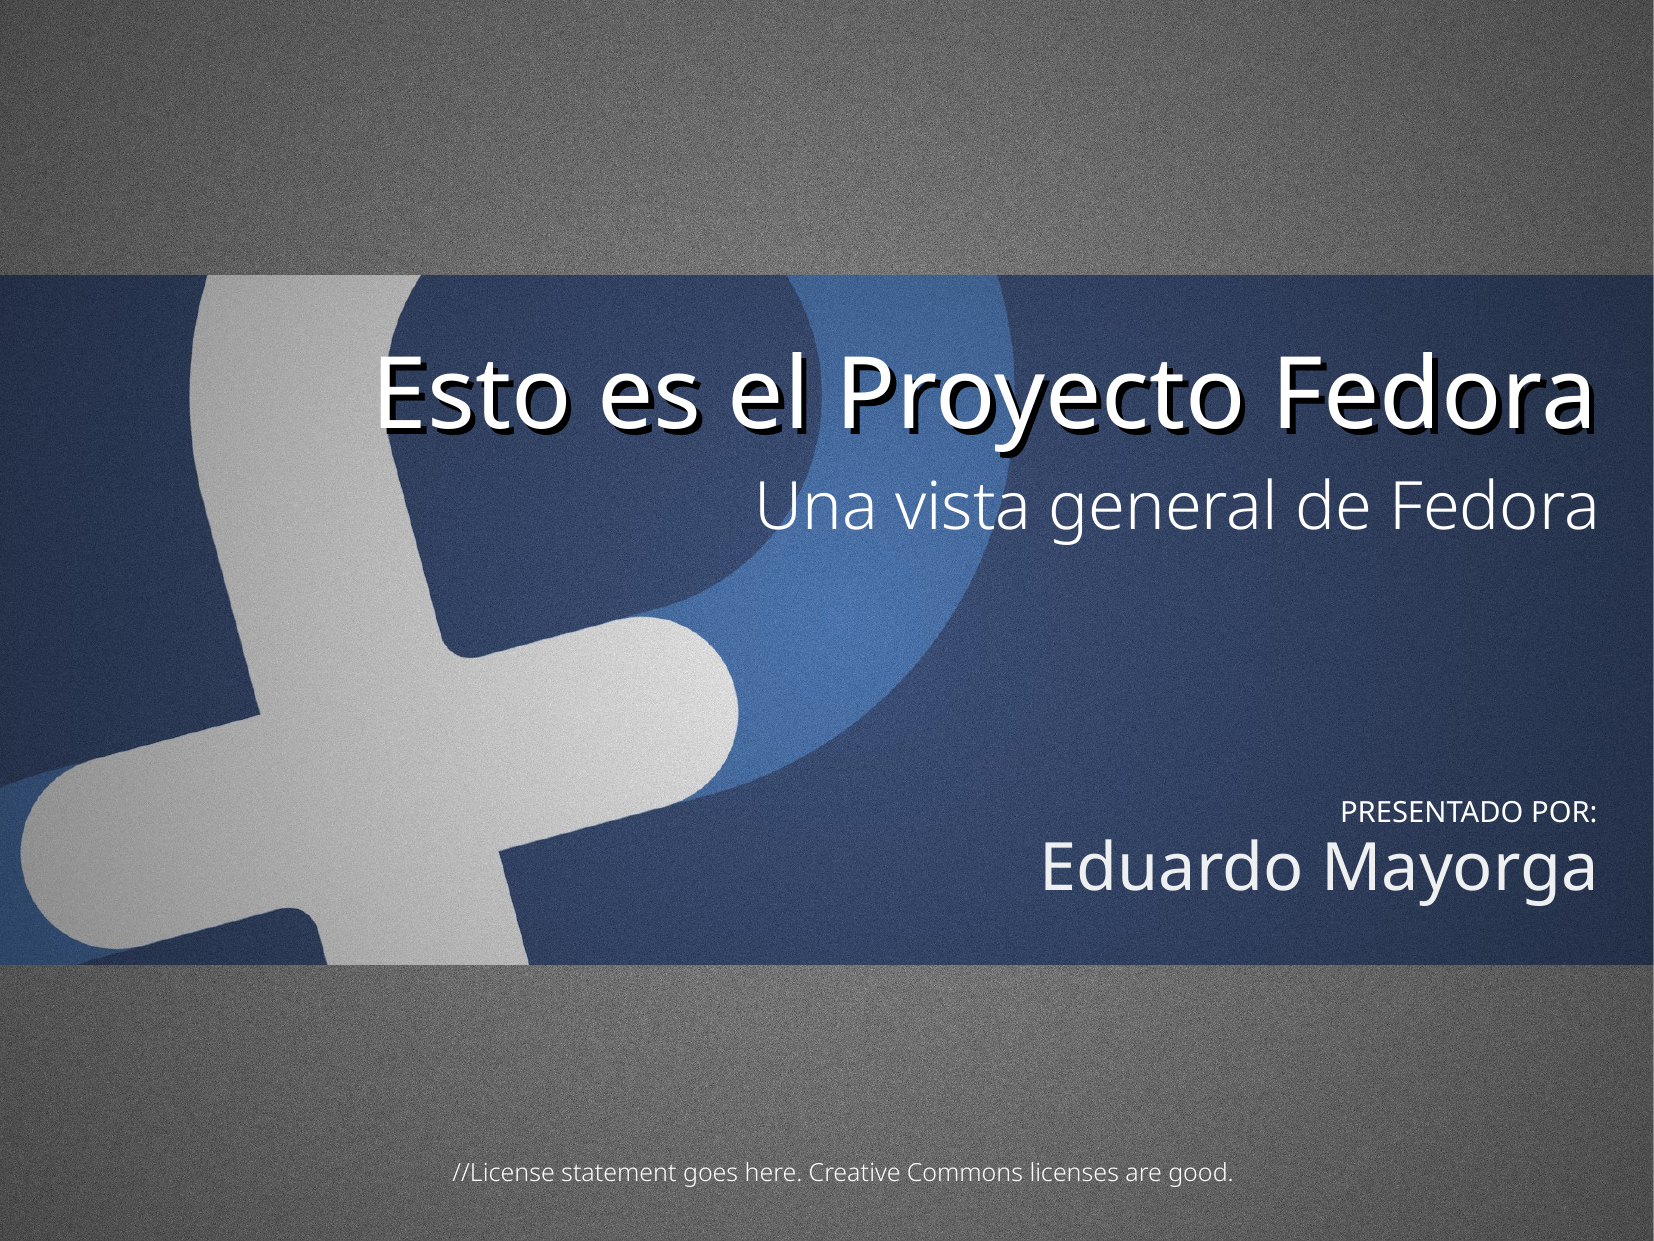

# Esto es el Proyecto Fedora
Una vista general de Fedora
PRESENTADO POR:
Eduardo Mayorga
//License statement goes here. Creative Commons licenses are good.